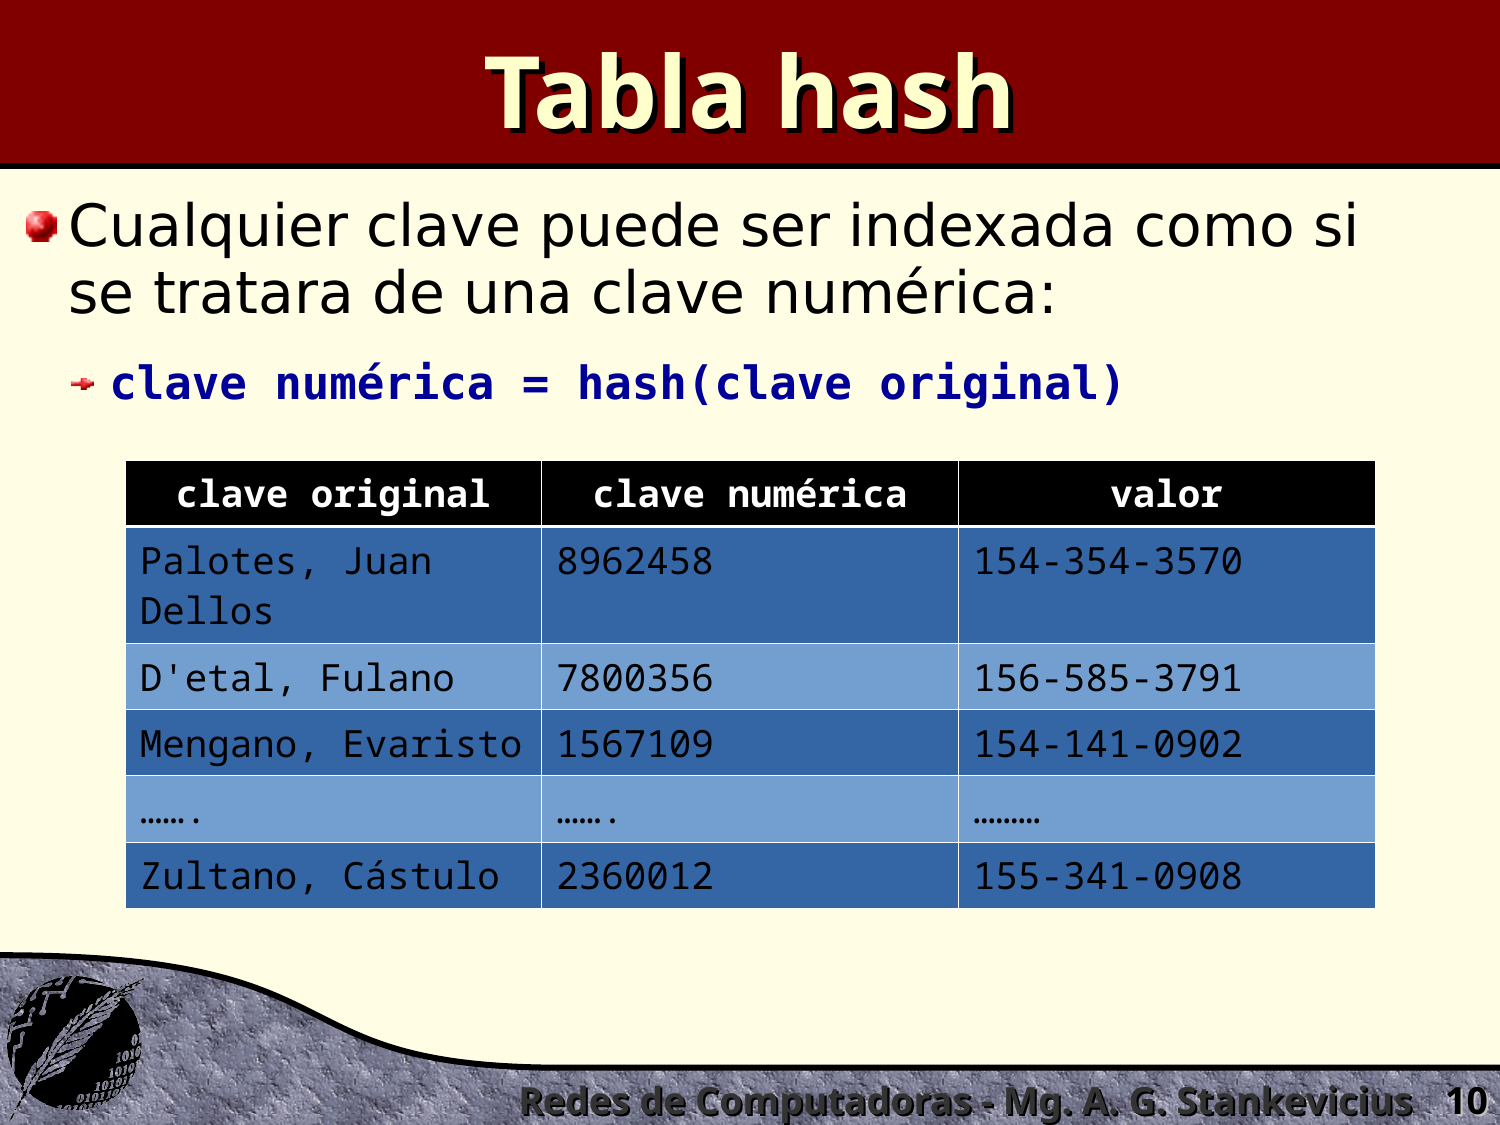

# Tabla hash
Cualquier clave puede ser indexada como si
se tratara de una clave numérica:
clave numérica = hash(clave original)
| clave original | clave numérica | valor |
| --- | --- | --- |
| Palotes, Juan Dellos | 8962458 | 154-354-3570 |
| D'etal, Fulano | 7800356 | 156-585-3791 |
| Mengano, Evaristo | 1567109 | 154-141-0902 |
| ……. | ……. | ……… |
| Zultano, Cástulo | 2360012 | 155-341-0908 |
10